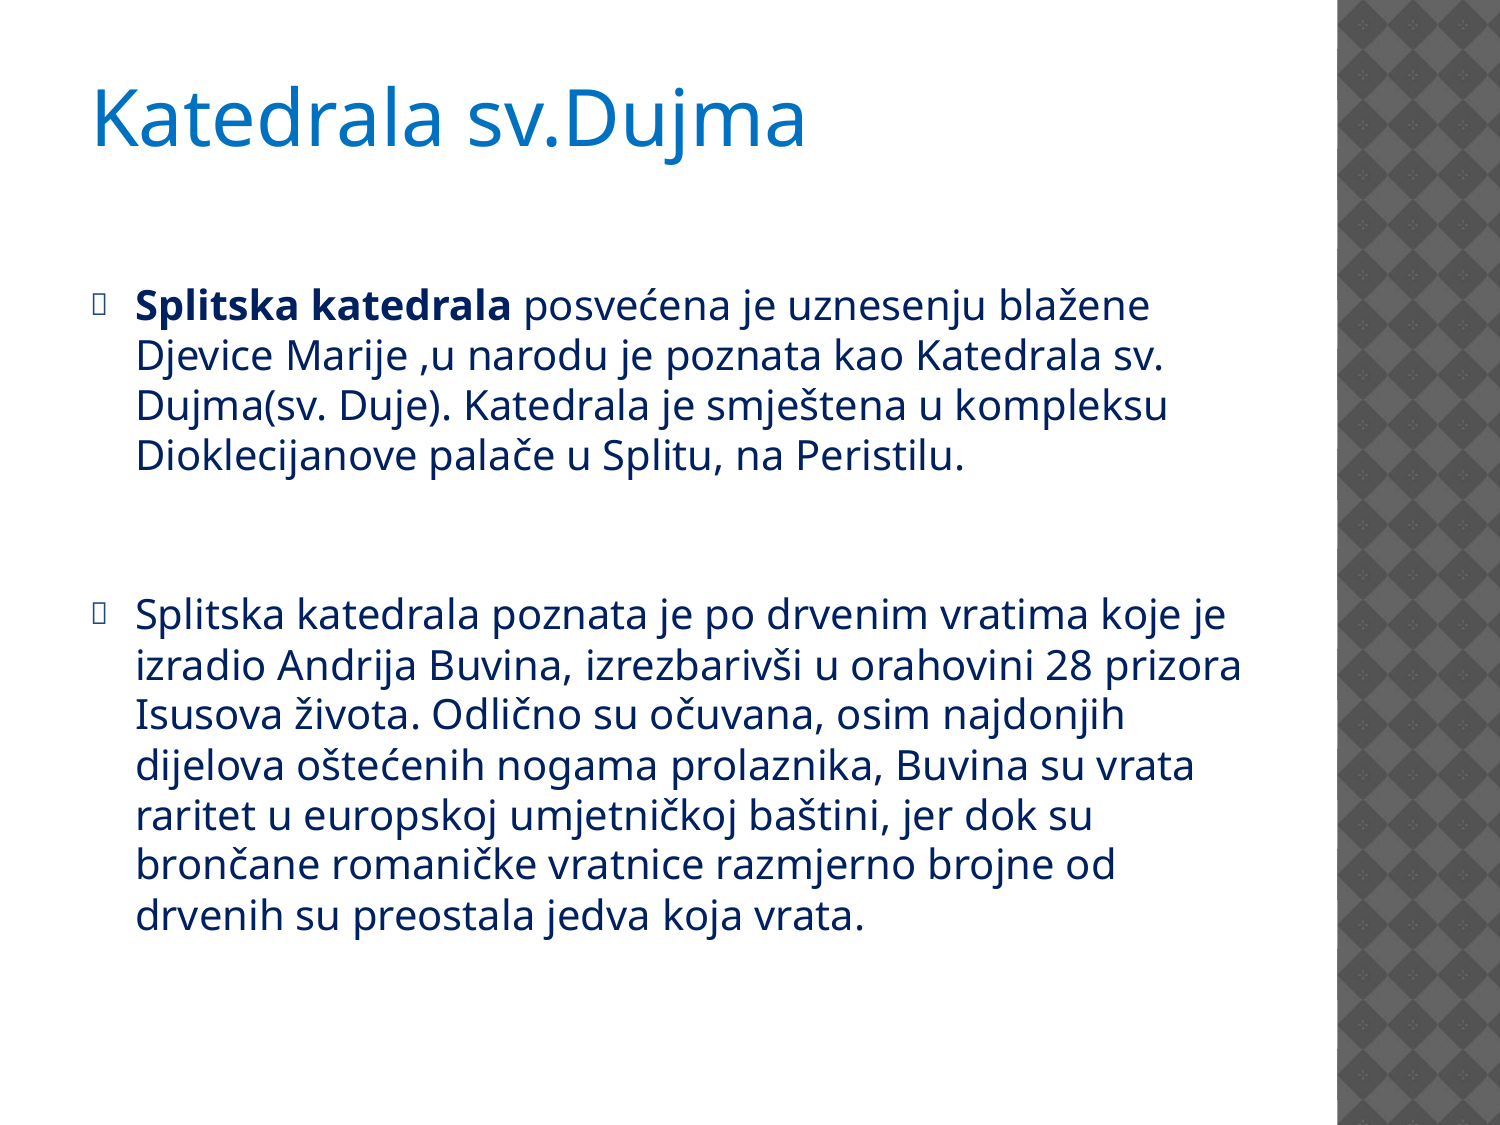

# Katedrala sv.Dujma
Splitska katedrala posvećena je uznesenju blažene Djevice Marije ,u narodu je poznata kao Katedrala sv. Dujma(sv. Duje). Katedrala je smještena u kompleksu Dioklecijanove palače u Splitu, na Peristilu.
Splitska katedrala poznata je po drvenim vratima koje je izradio Andrija Buvina, izrezbarivši u orahovini 28 prizora Isusova života. Odlično su očuvana, osim najdonjih dijelova oštećenih nogama prolaznika, Buvina su vrata raritet u europskoj umjetničkoj baštini, jer dok su brončane romaničke vratnice razmjerno brojne od drvenih su preostala jedva koja vrata.